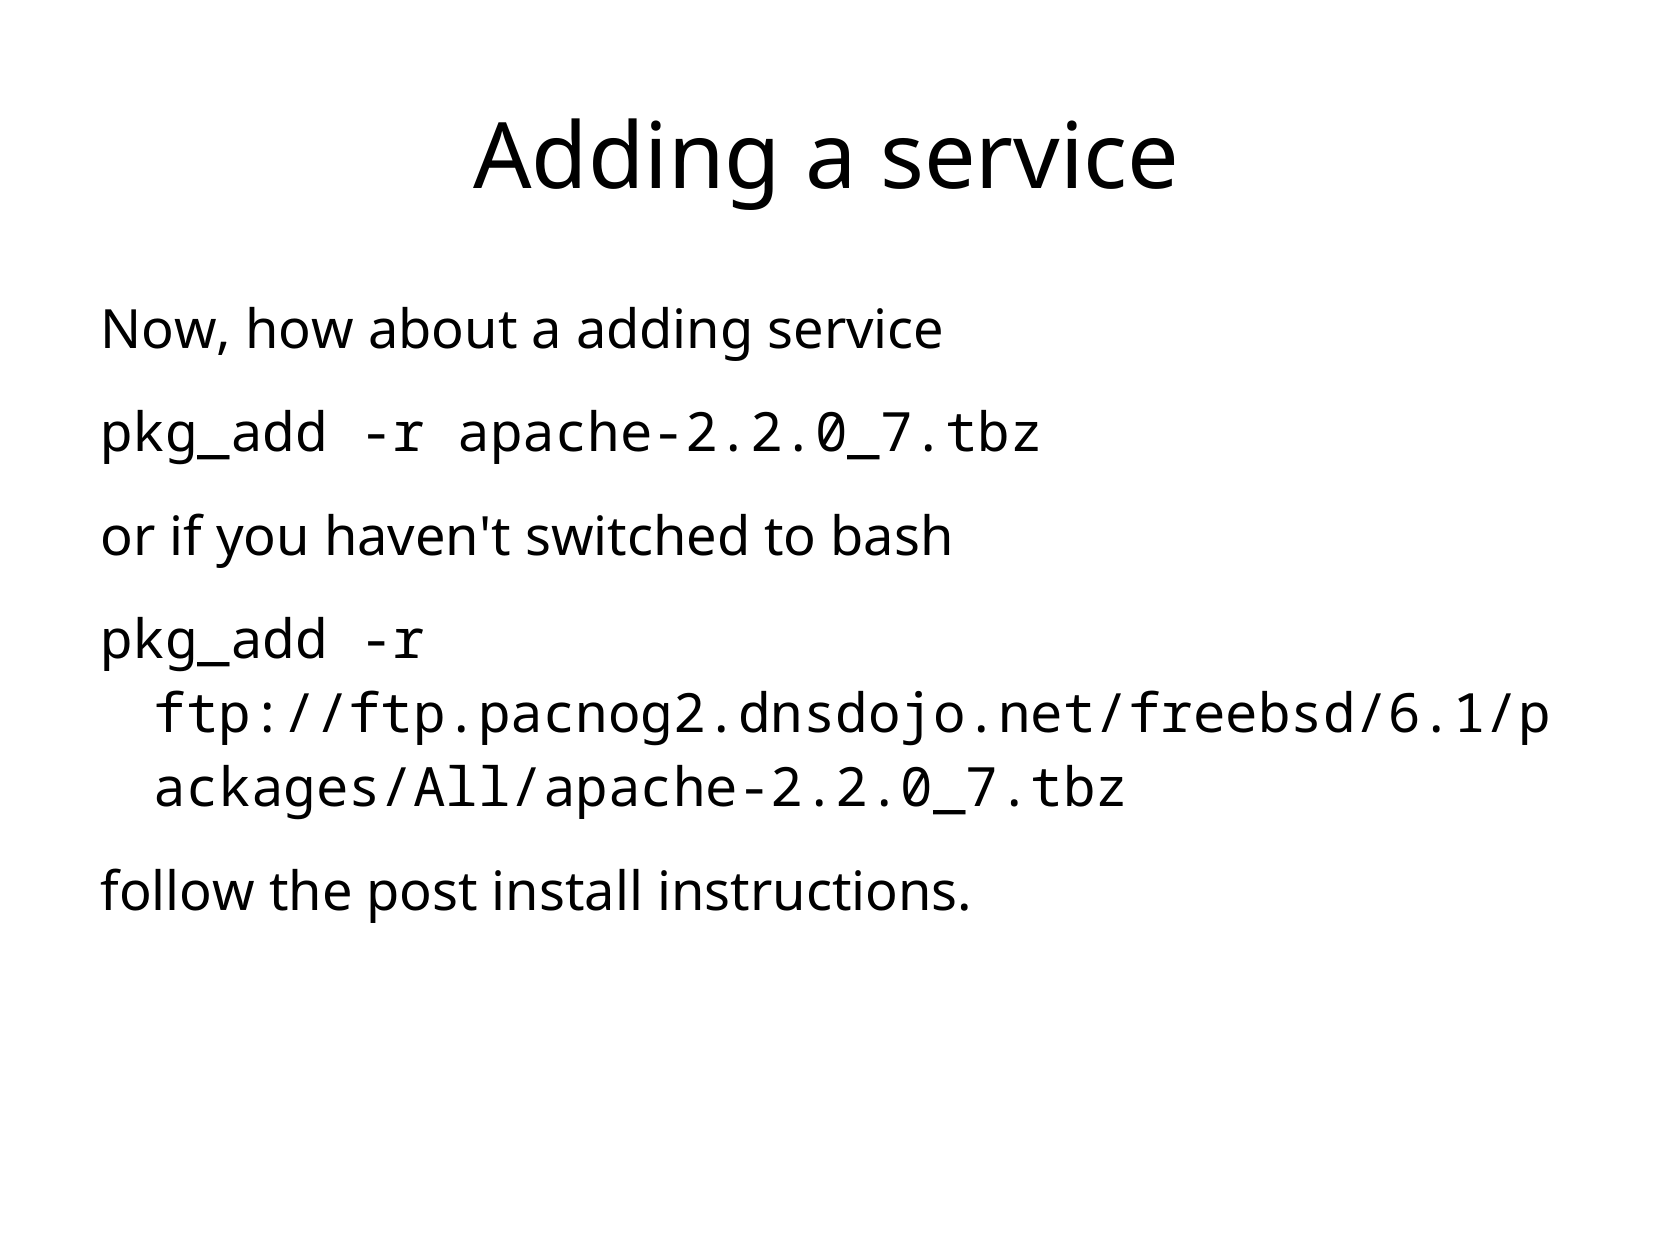

# Adding a service
Now, how about a adding service
pkg_add -r apache-2.2.0_7.tbz
or if you haven't switched to bash
pkg_add -r ftp://ftp.pacnog2.dnsdojo.net/freebsd/6.1/packages/All/apache-2.2.0_7.tbz
follow the post install instructions.